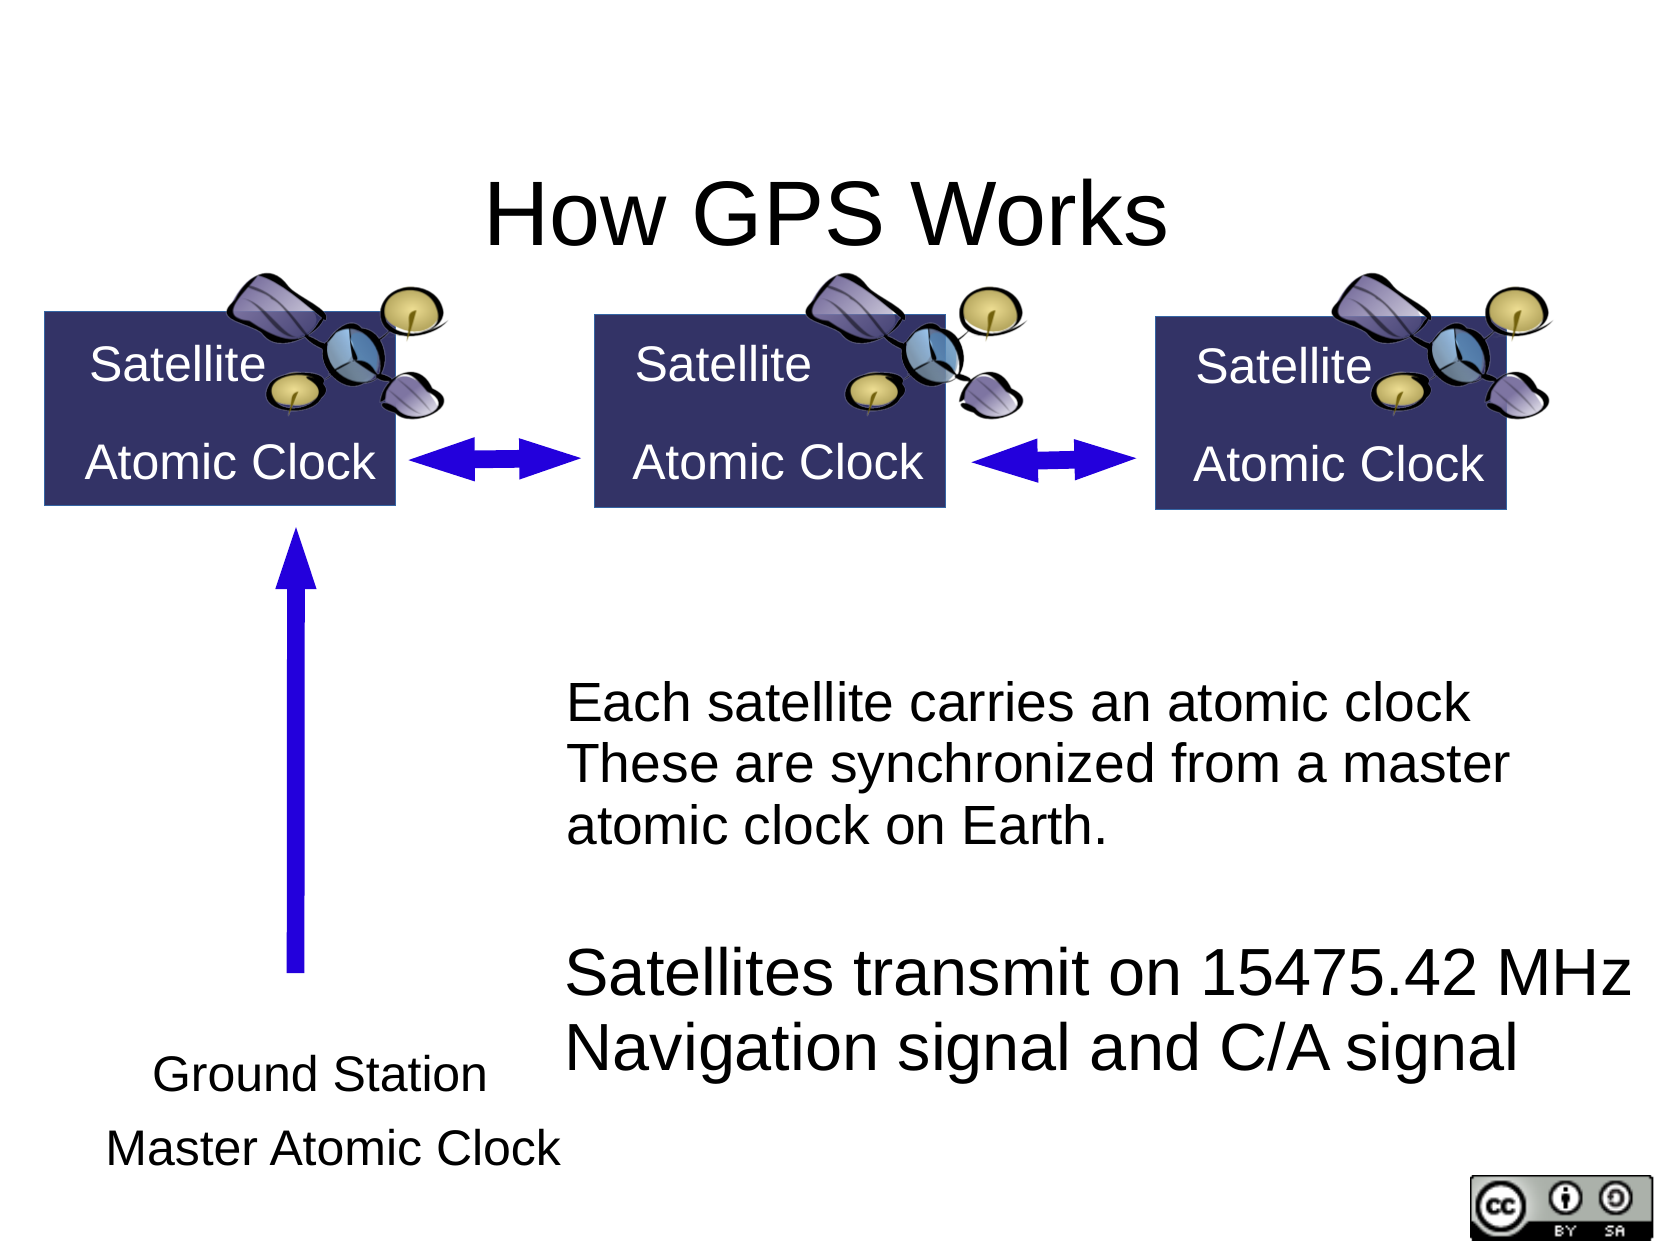

# How GPS Works
Satellite
Satellite
Satellite
Atomic Clock
Atomic Clock
Atomic Clock
Each satellite carries an atomic clock
These are synchronized from a master
atomic clock on Earth.
Satellites transmit on 15475.42 MHz
Navigation signal and C/A signal
Ground Station
Master Atomic Clock